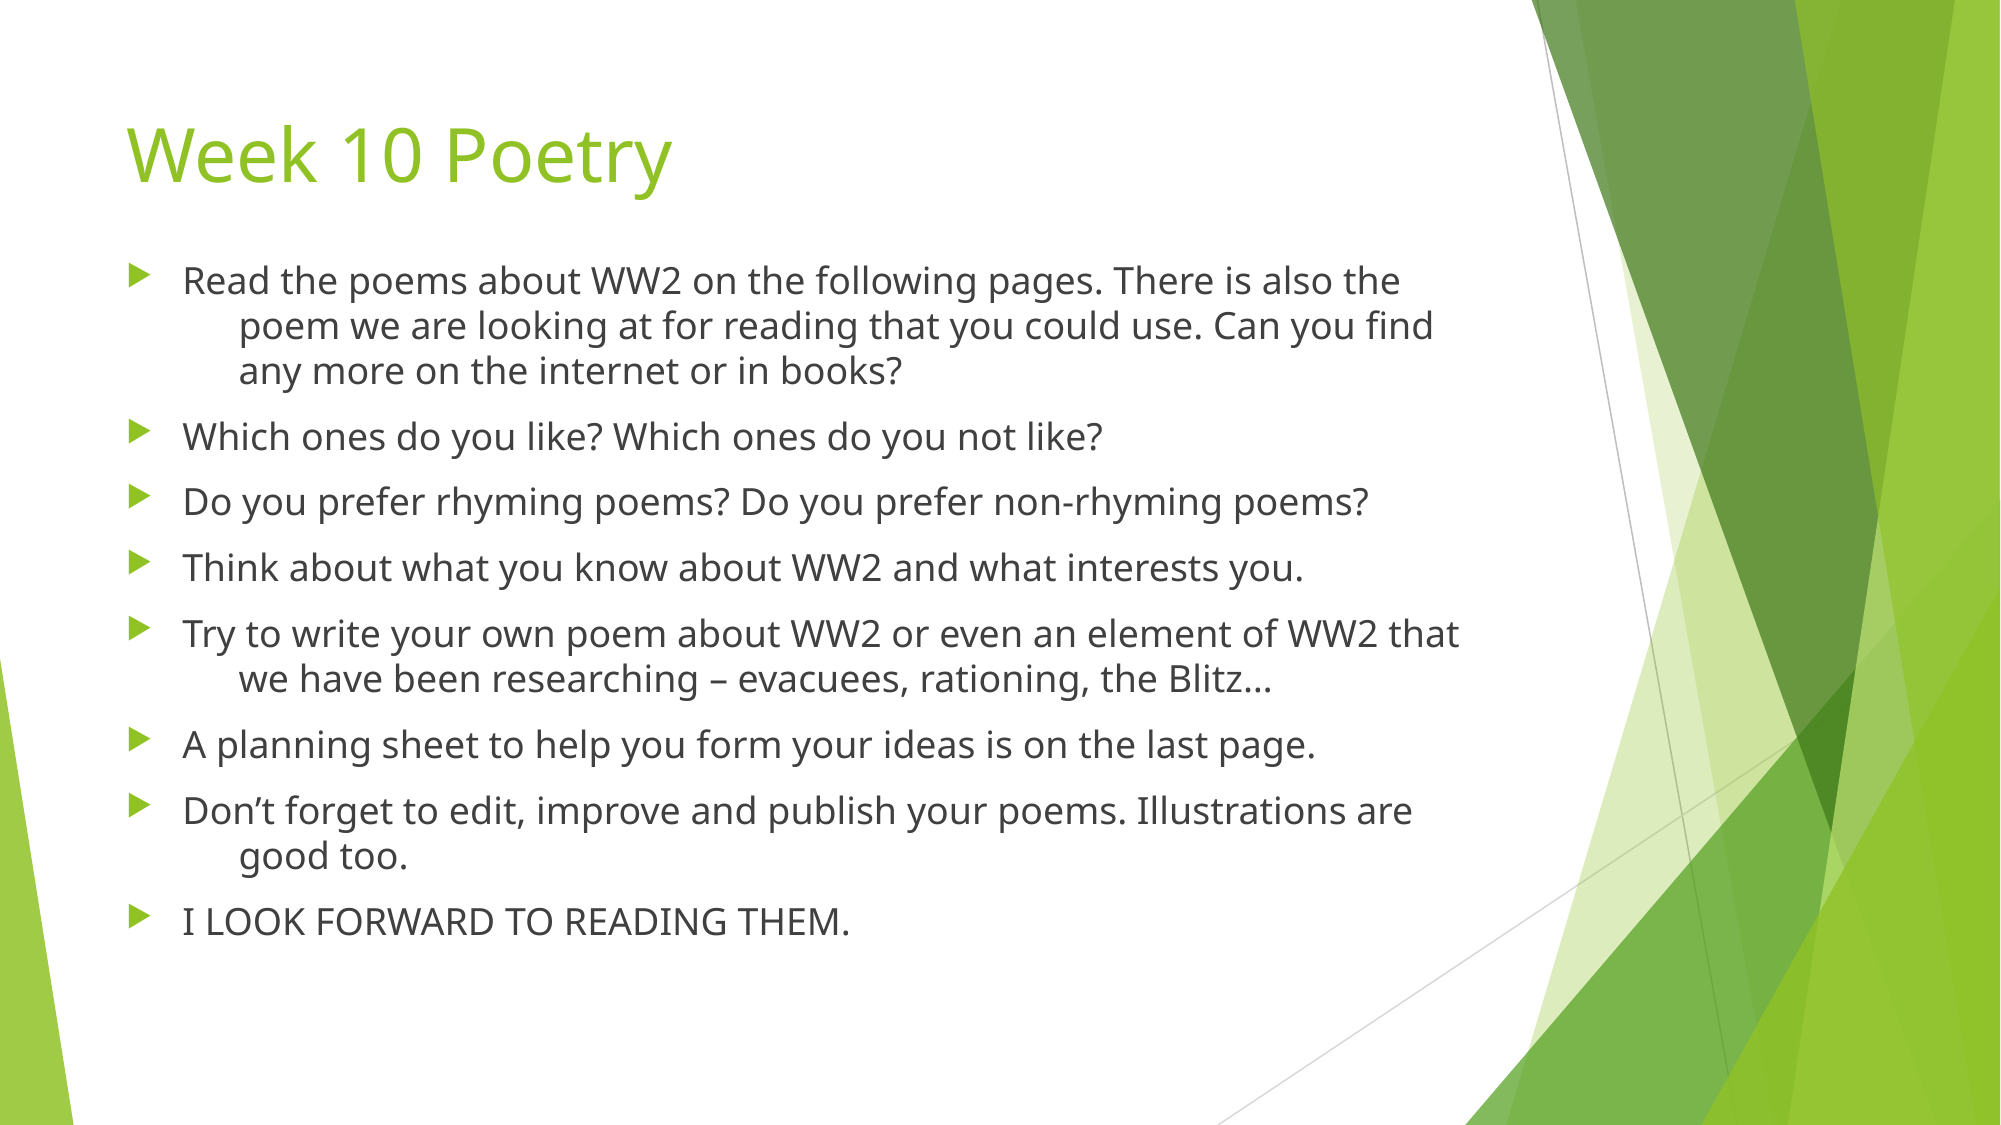

# Week 10 Poetry
Read the poems about WW2 on the following pages. There is also the poem we are looking at for reading that you could use. Can you find any more on the internet or in books?
Which ones do you like? Which ones do you not like?
Do you prefer rhyming poems? Do you prefer non-rhyming poems?
Think about what you know about WW2 and what interests you.
Try to write your own poem about WW2 or even an element of WW2 that we have been researching – evacuees, rationing, the Blitz…
A planning sheet to help you form your ideas is on the last page.
Don’t forget to edit, improve and publish your poems. Illustrations are good too.
I LOOK FORWARD TO READING THEM.